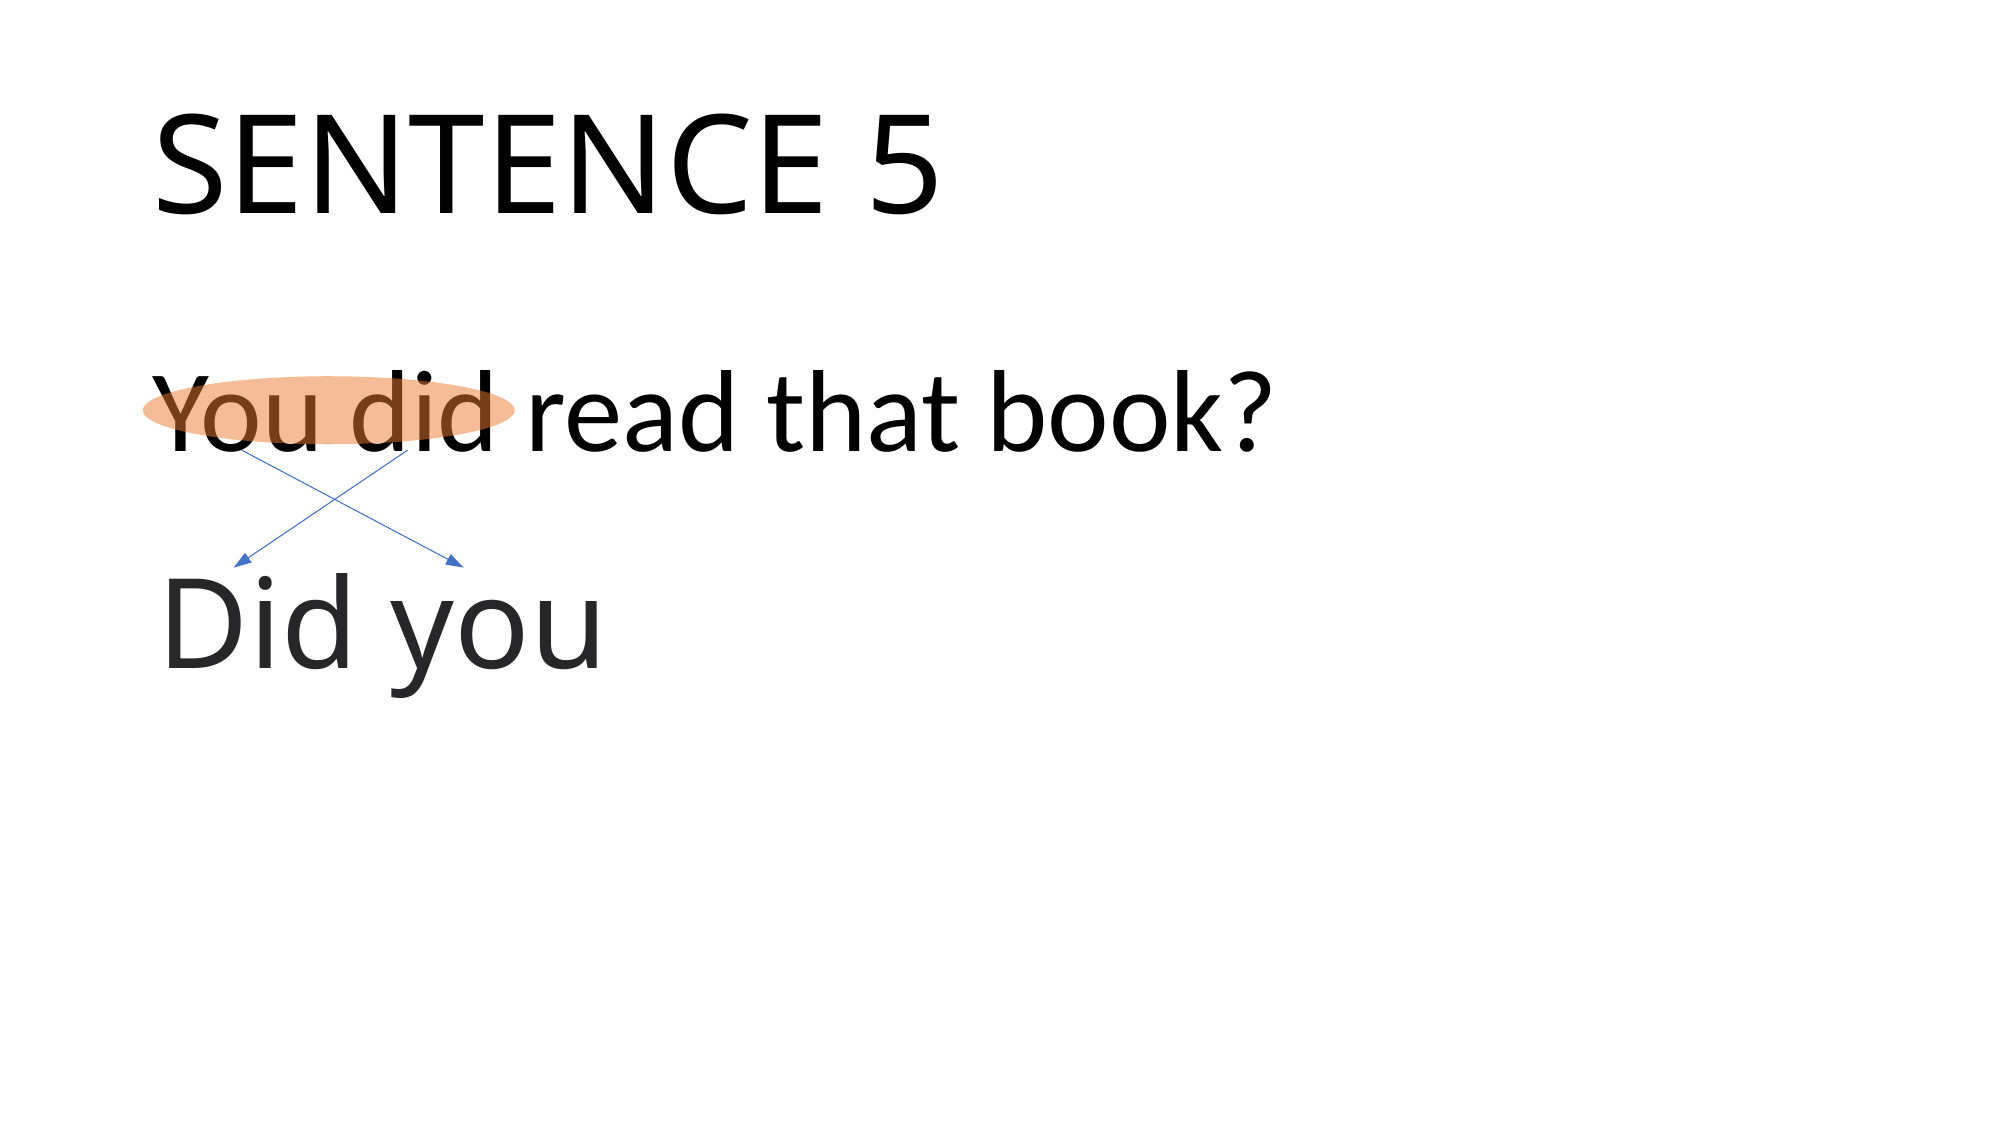

# SENTENCE 5
You did read that book?
Did you